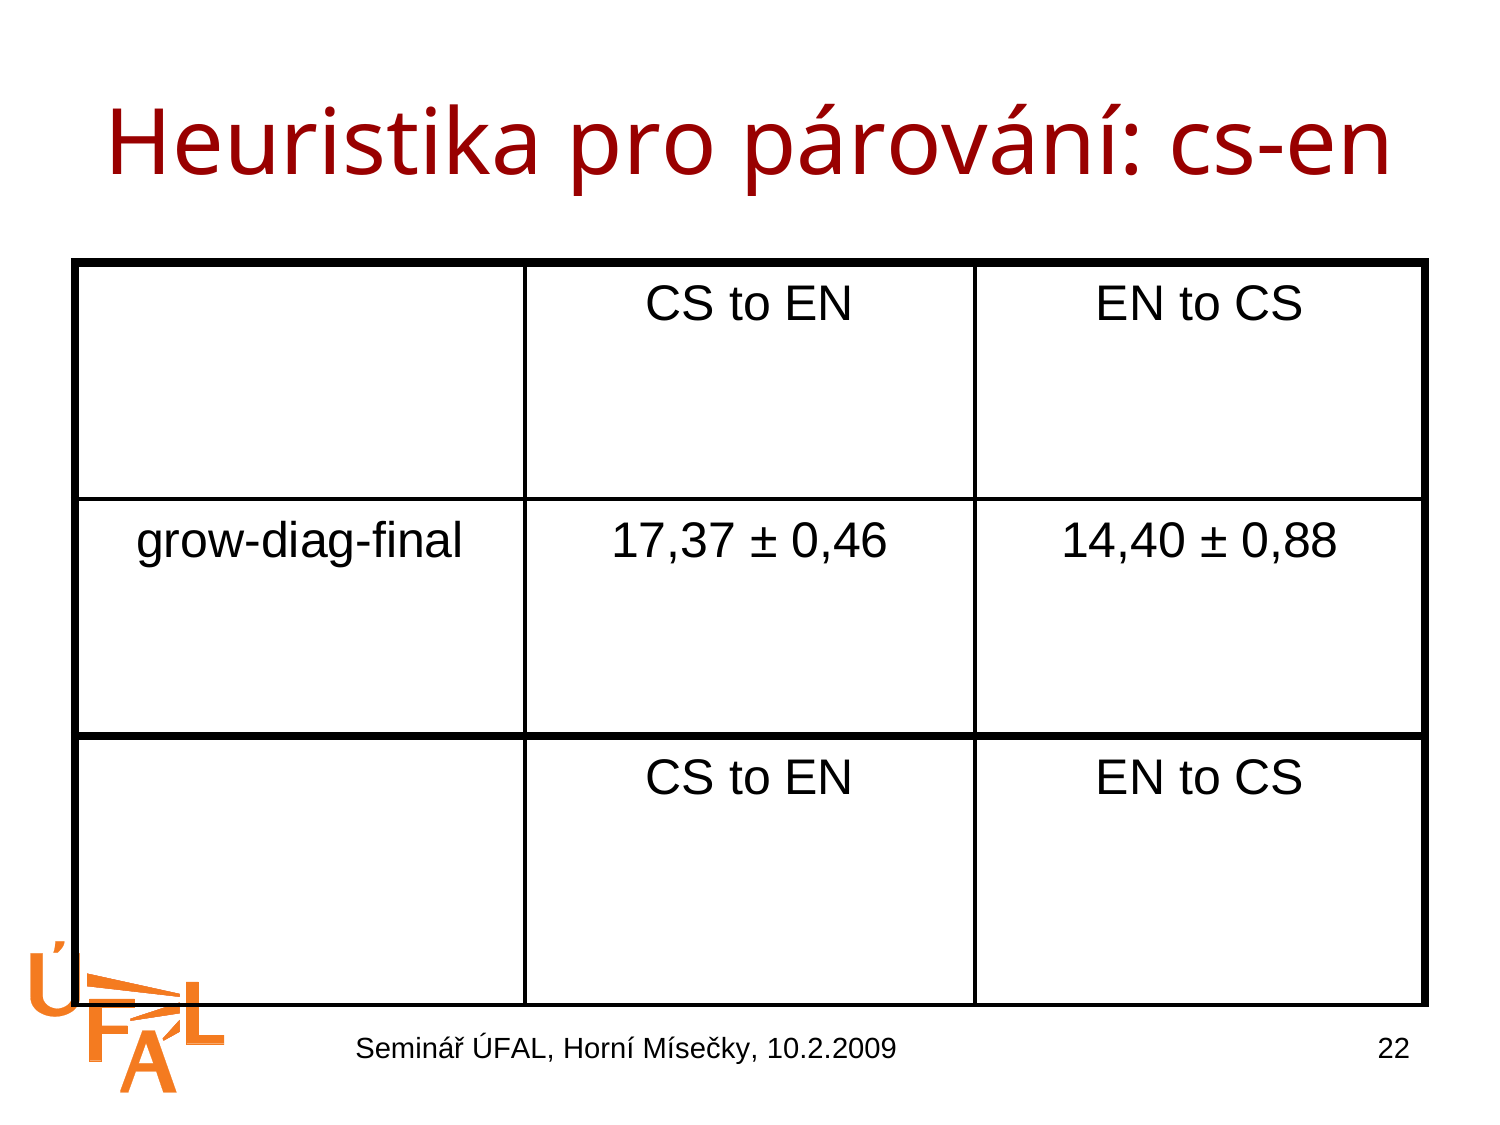

# Heuristika pro párování: cs-en
| | CS to EN | EN to CS |
| --- | --- | --- |
| grow-diag-final | 17,37 ± 0,46 | 14,40 ± 0,88 |
| | CS to EN | EN to CS |
Seminář ÚFAL, Horní Mísečky, 10.2.2009
22